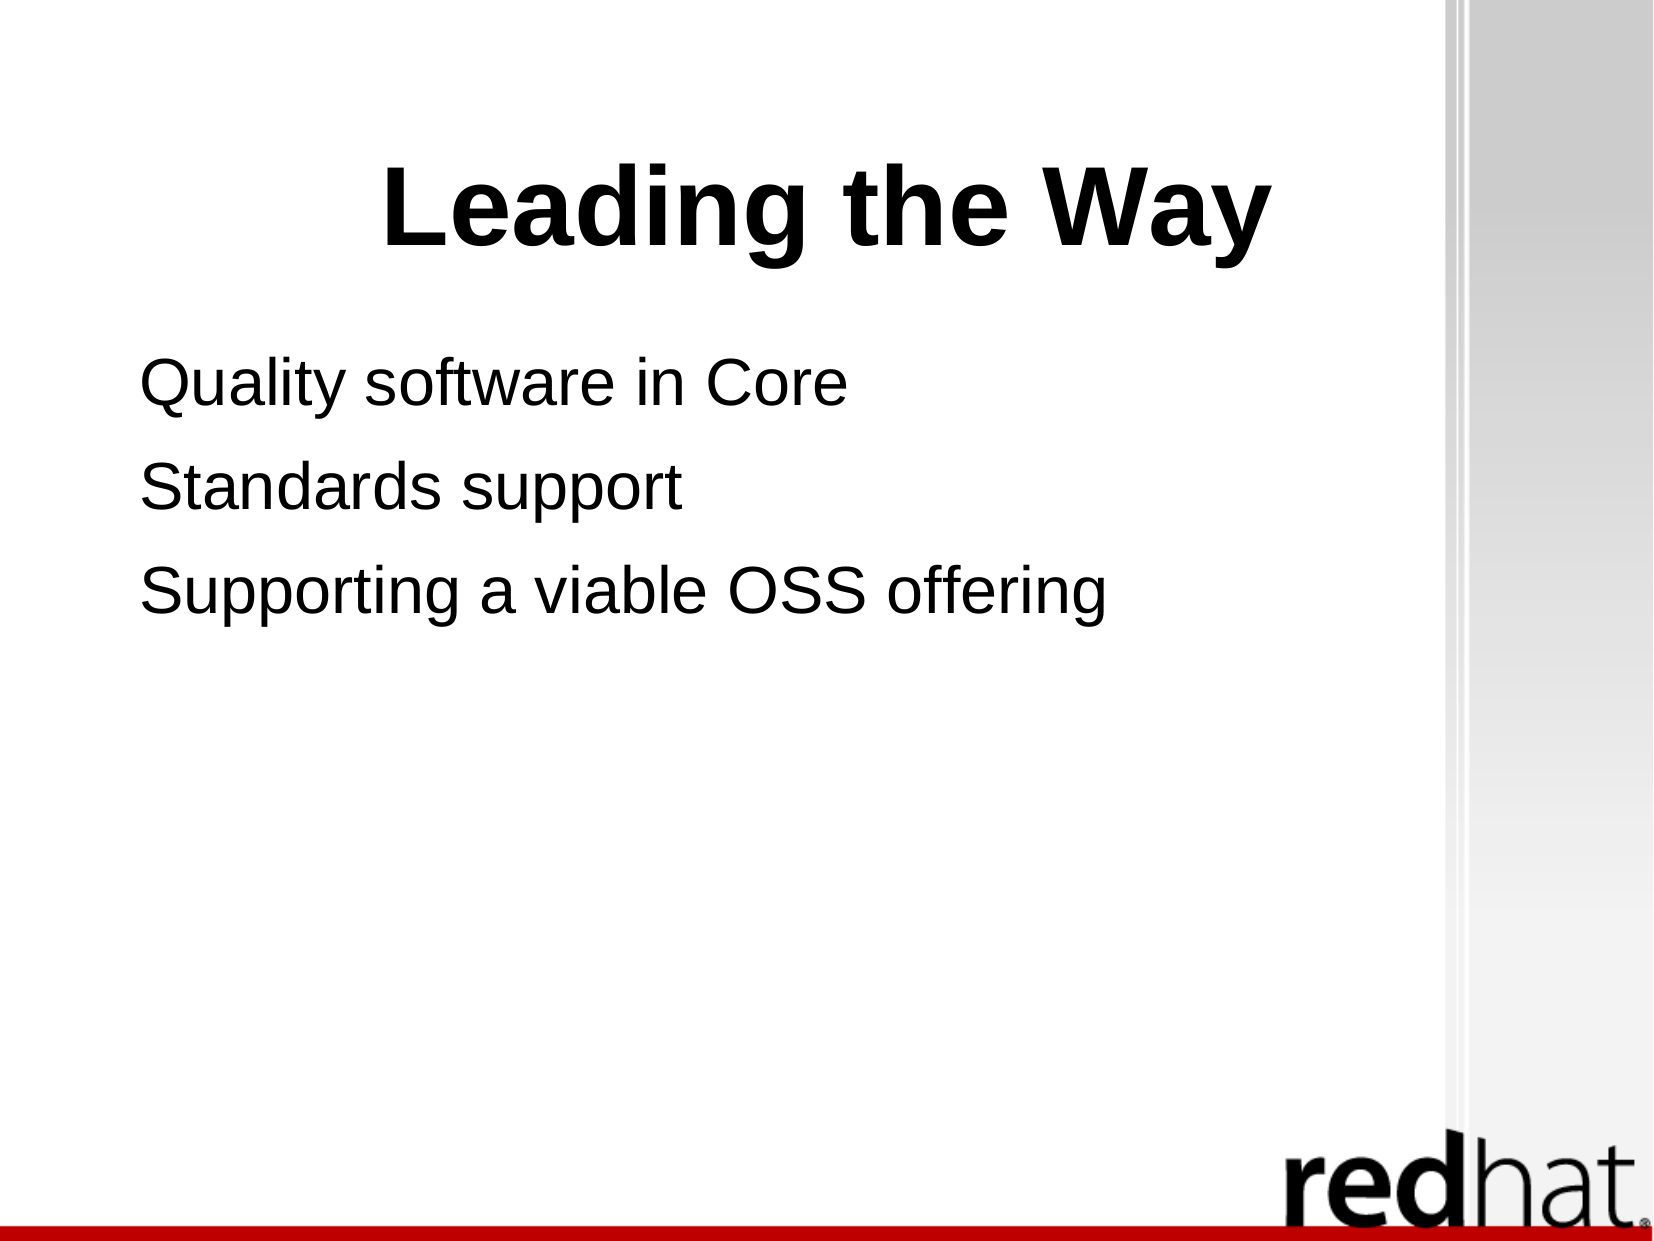

# Leading the Way
Quality software in Core
Standards support
Supporting a viable OSS offering